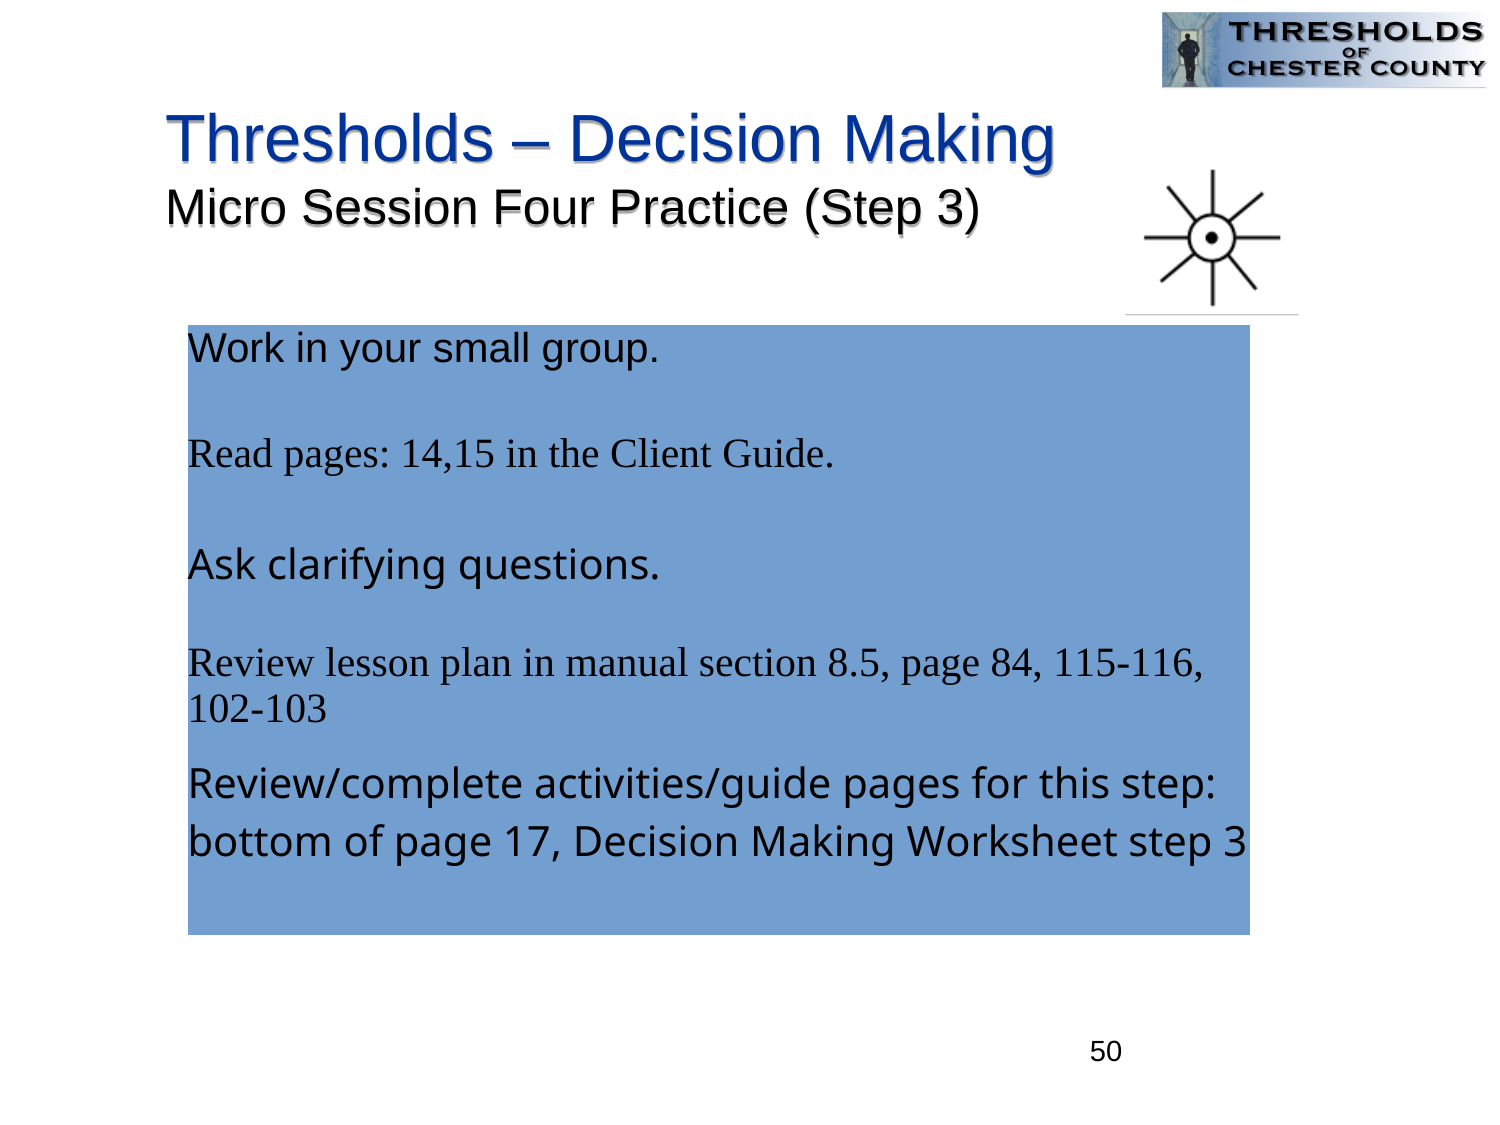

# Thresholds – Decision Making Micro Session Four Practice (Step 3)
| Work in your small group. |
| --- |
| Read pages: 14,15 in the Client Guide. |
| Ask clarifying questions. |
| Review lesson plan in manual section 8.5, page 84, 115-116, 102-103 |
| Review/complete activities/guide pages for this step: bottom of page 17, Decision Making Worksheet step 3 |